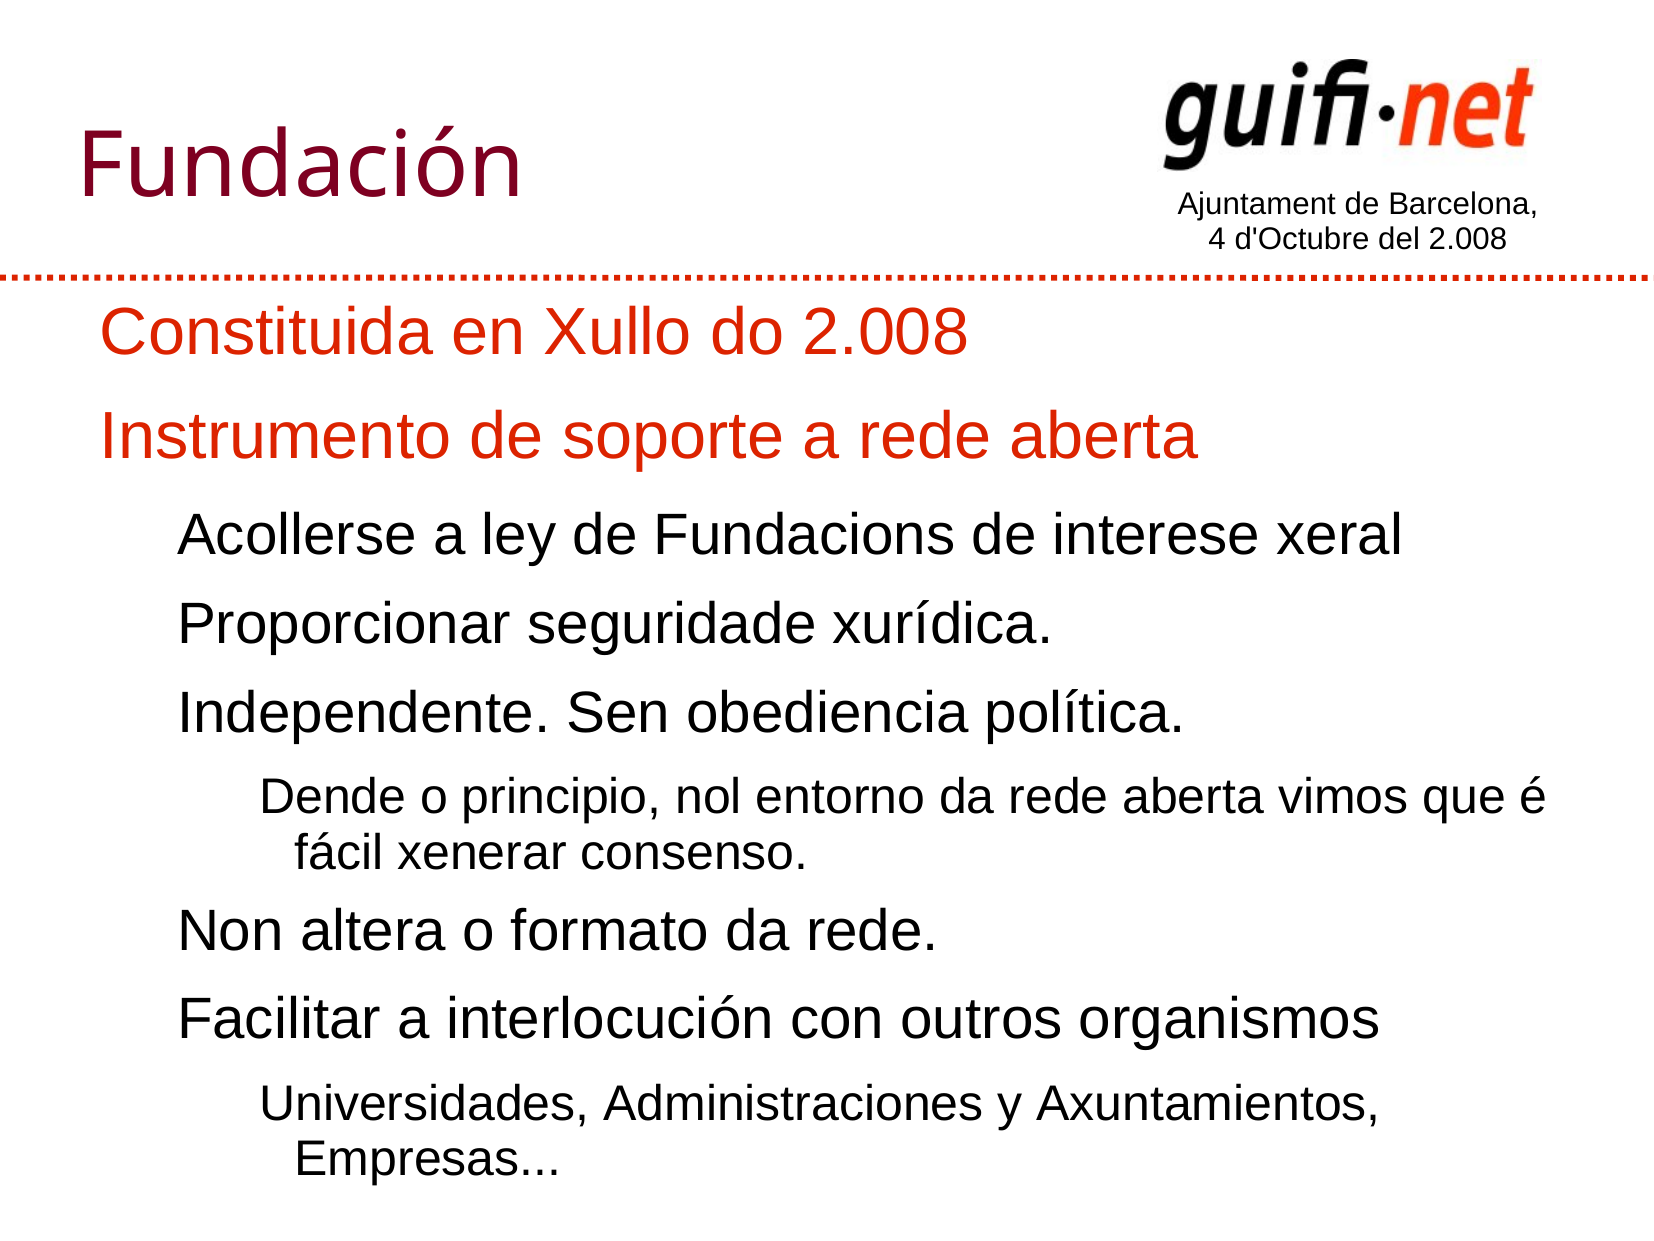

Fundación
Constituida en Xullo do 2.008
Instrumento de soporte a rede aberta
Acollerse a ley de Fundacions de interese xeral
Proporcionar seguridade xurídica.
Independente. Sen obediencia política.
Dende o principio, nol entorno da rede aberta vimos que é fácil xenerar consenso.
Non altera o formato da rede.
Facilitar a interlocución con outros organismos
Universidades, Administraciones y Axuntamientos, Empresas...